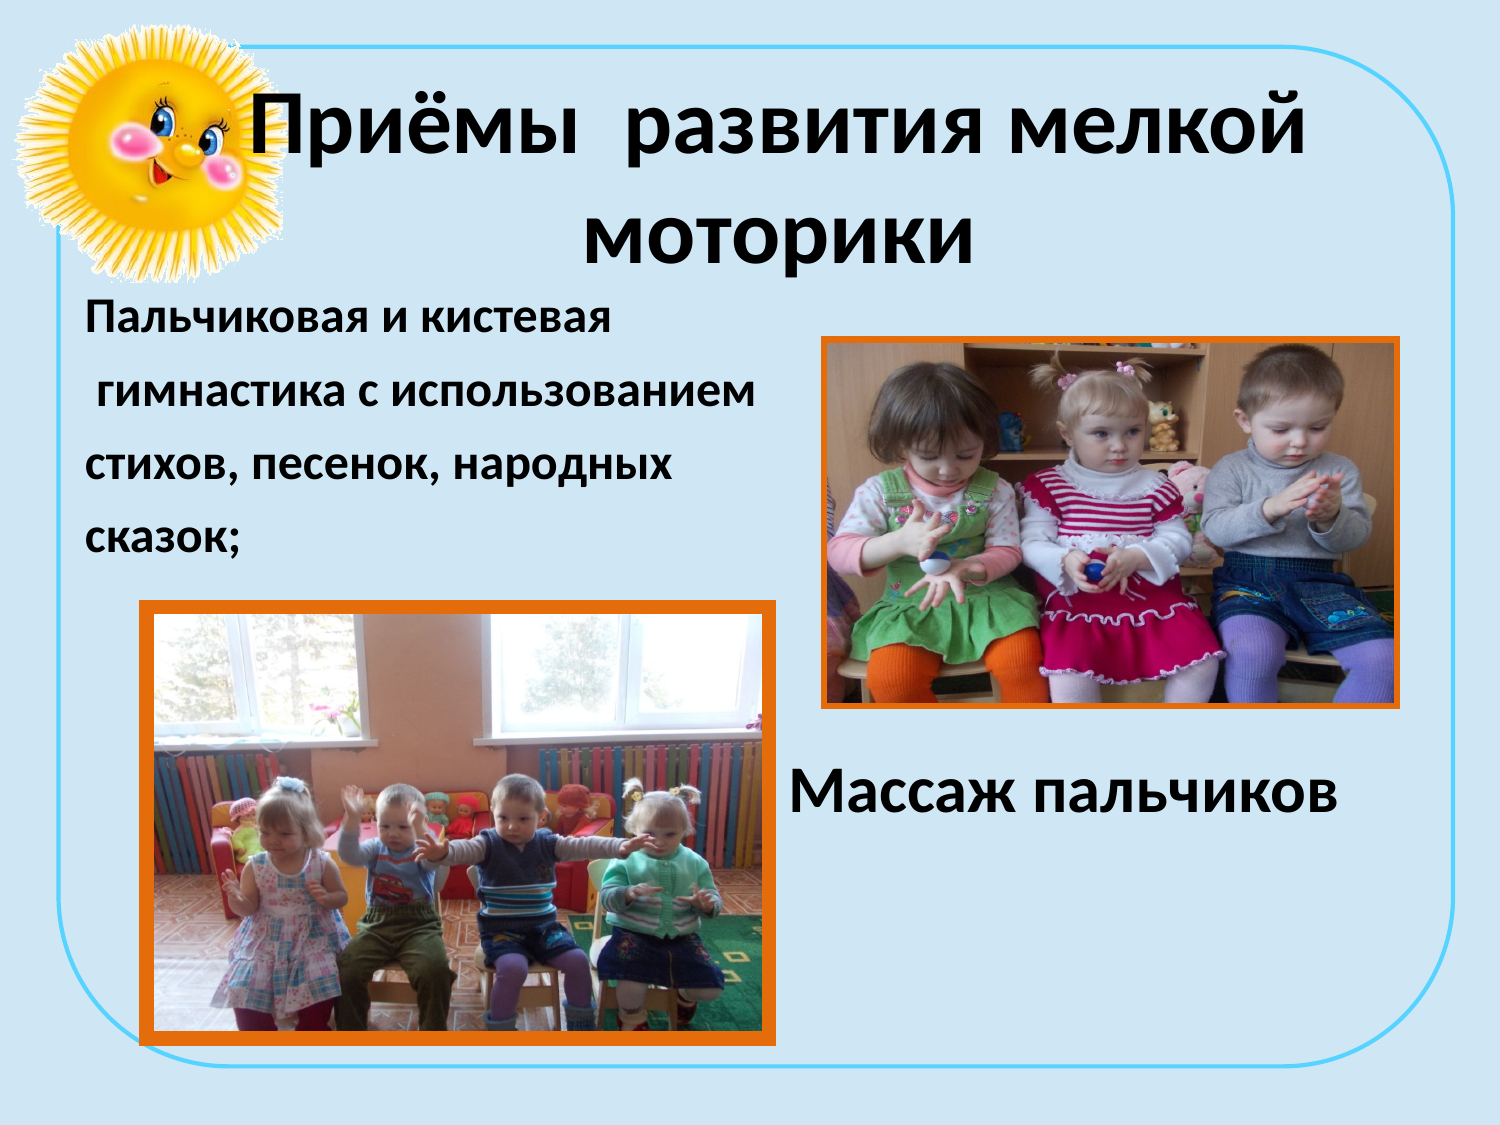

# Приёмы развития мелкой моторики
Пальчиковая и кистевая
 гимнастика с использованием
стихов, песенок, народных
сказок;
Массаж пальчиков